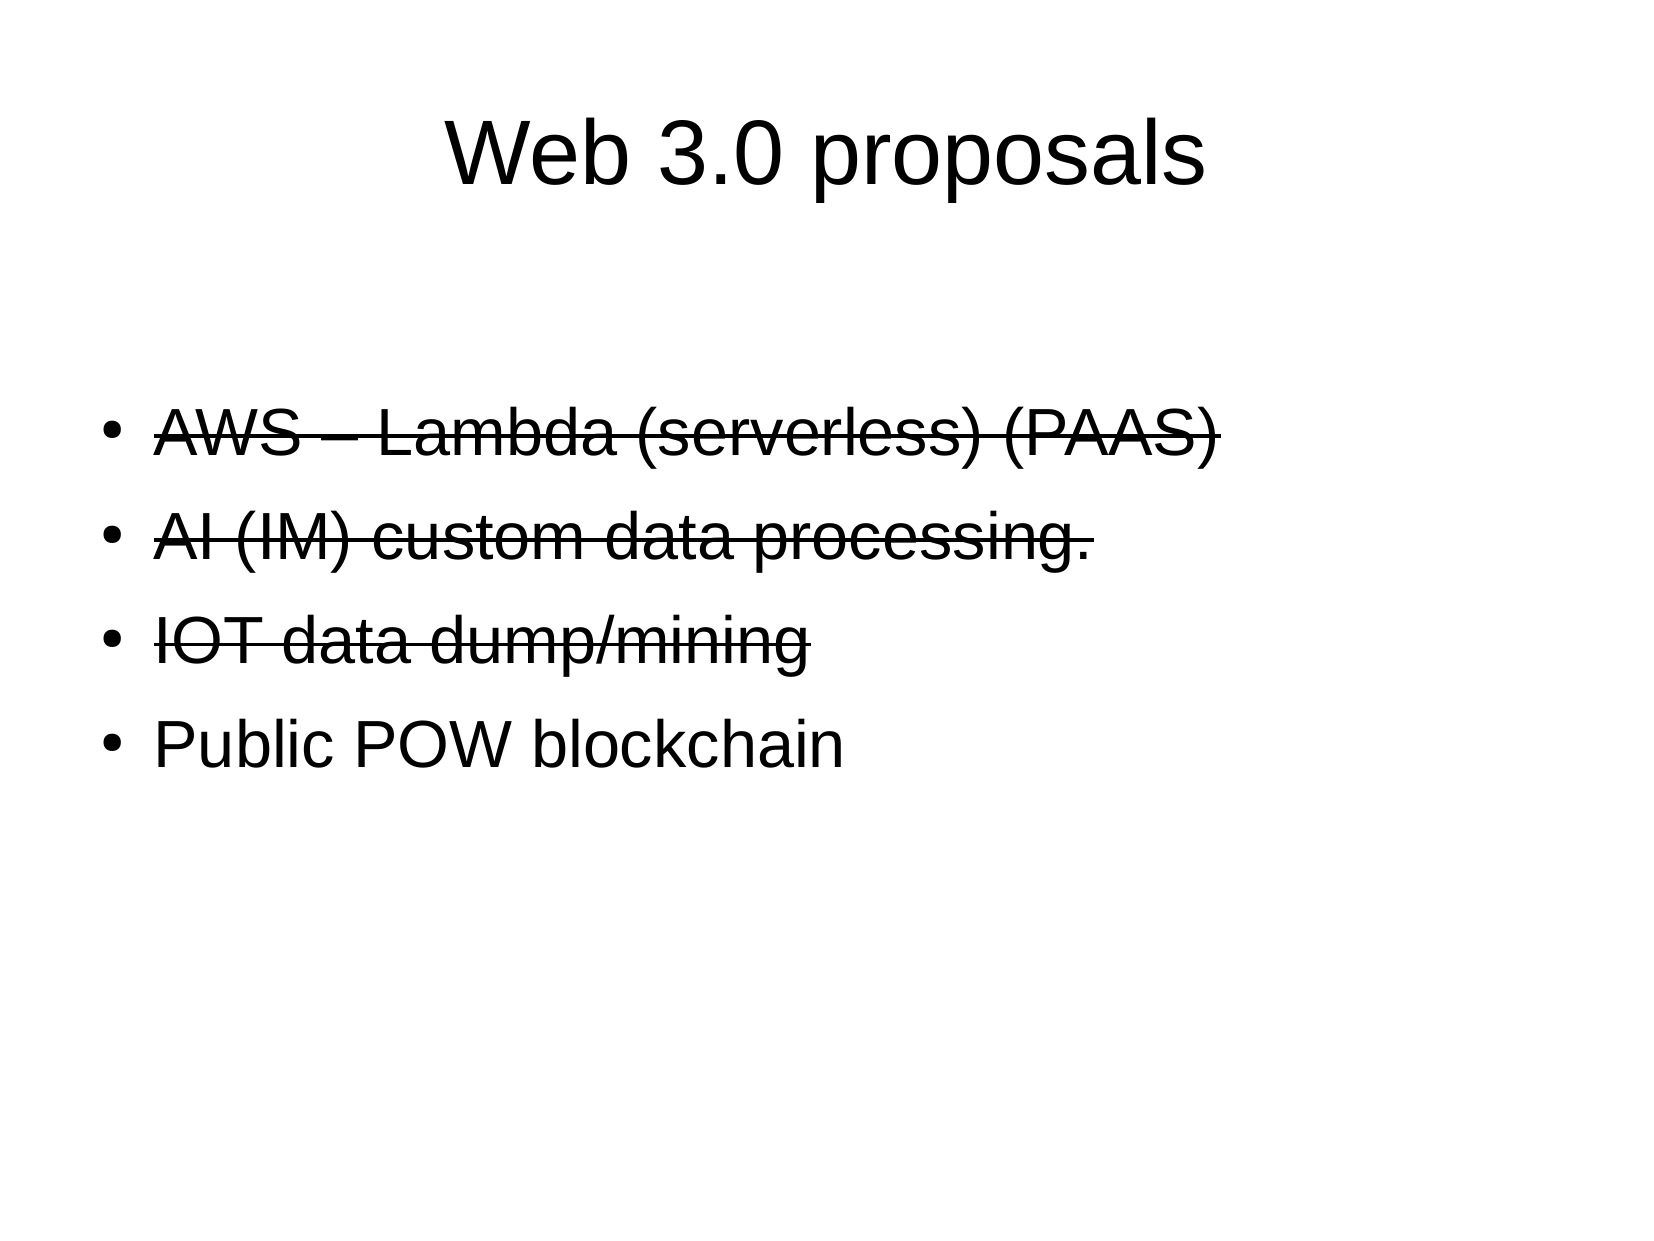

# Web 3.0 proposals
AWS – Lambda (serverless) (PAAS)
AI (IM) custom data processing.
IOT data dump/mining
Public POW blockchain